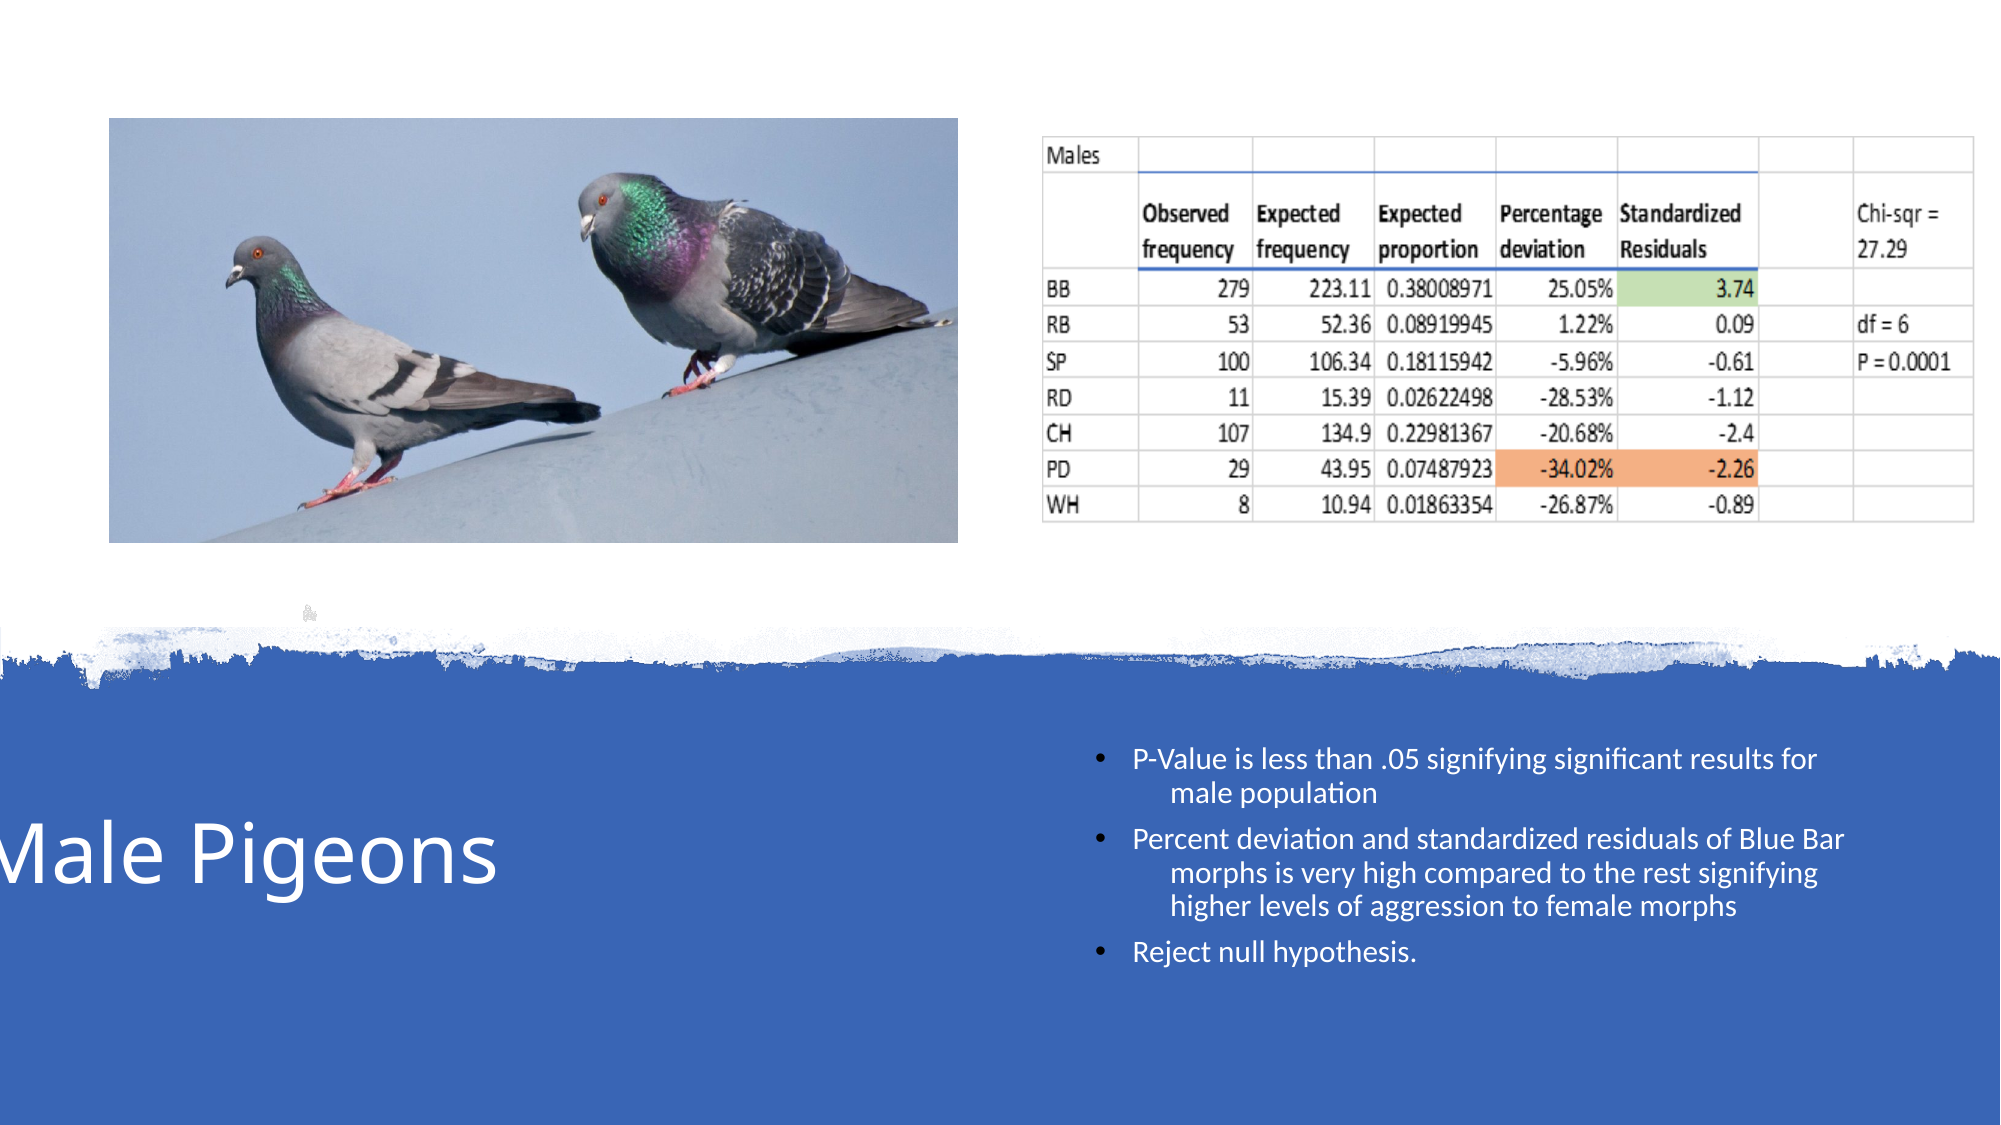

P-Value is less than .05 signifying significant results for male population
Percent deviation and standardized residuals of Blue Bar morphs is very high compared to the rest signifying higher levels of aggression to female morphs
Reject null hypothesis.
# Male Pigeons